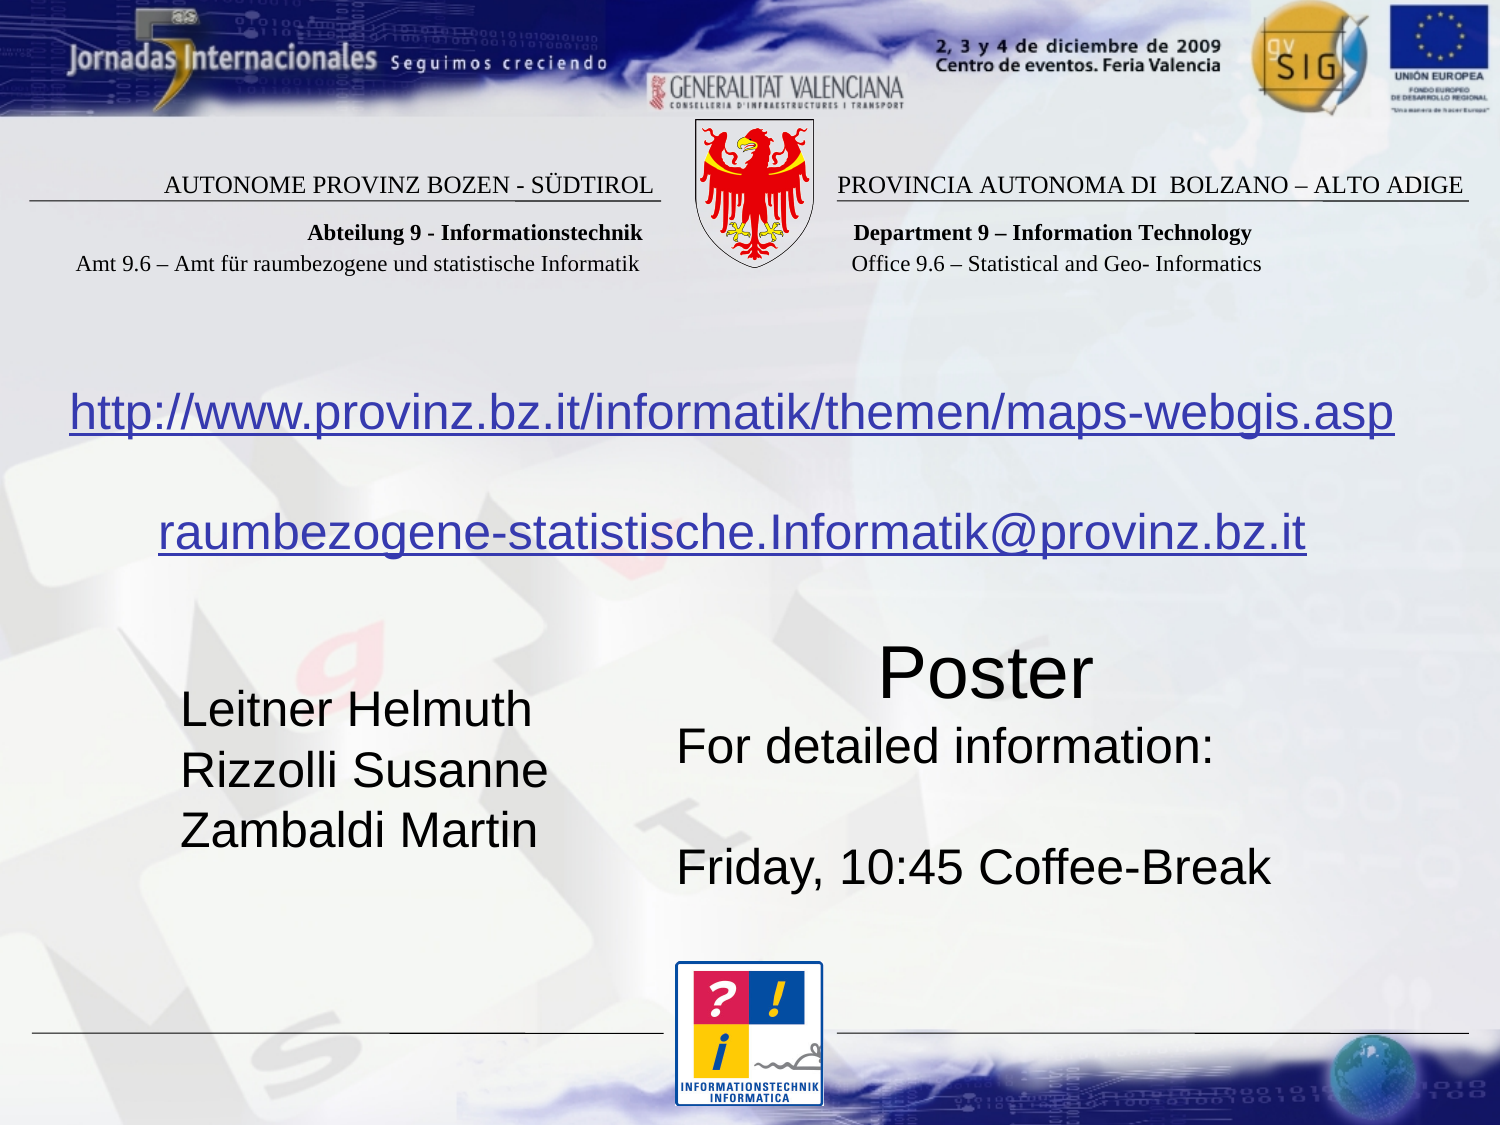

# http://www.provinz.bz.it/informatik/themen/maps-webgis.asp raumbezogene-statistische.Informatik@provinz.bz.it
Poster
For detailed information:
Friday, 10:45 Coffee-Break
Leitner Helmuth
Rizzolli Susanne
Zambaldi Martin